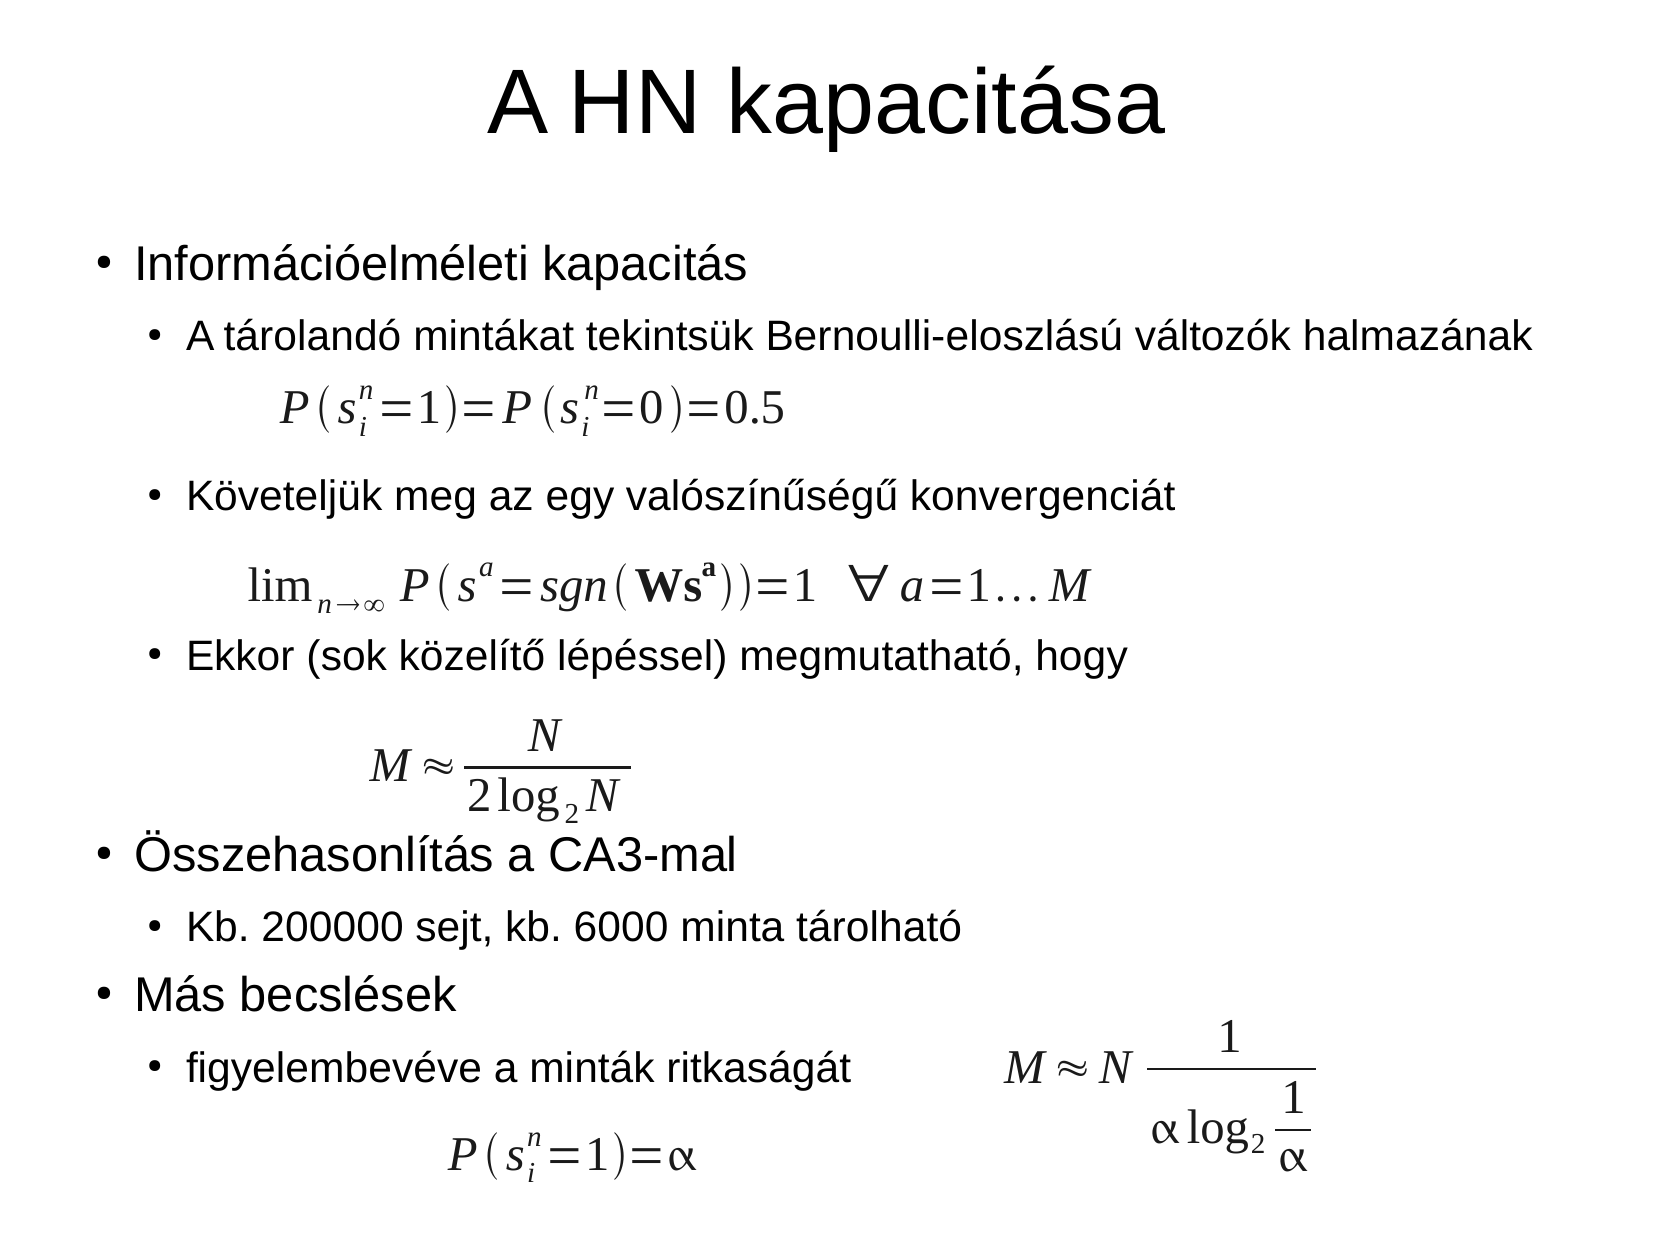

# A HN kapacitása
Információelméleti kapacitás
A tárolandó mintákat tekintsük Bernoulli-eloszlású változók halmazának
Követeljük meg az egy valószínűségű konvergenciát
Ekkor (sok közelítő lépéssel) megmutatható, hogy
Összehasonlítás a CA3-mal
Kb. 200000 sejt, kb. 6000 minta tárolható
Más becslések
figyelembevéve a minták ritkaságát